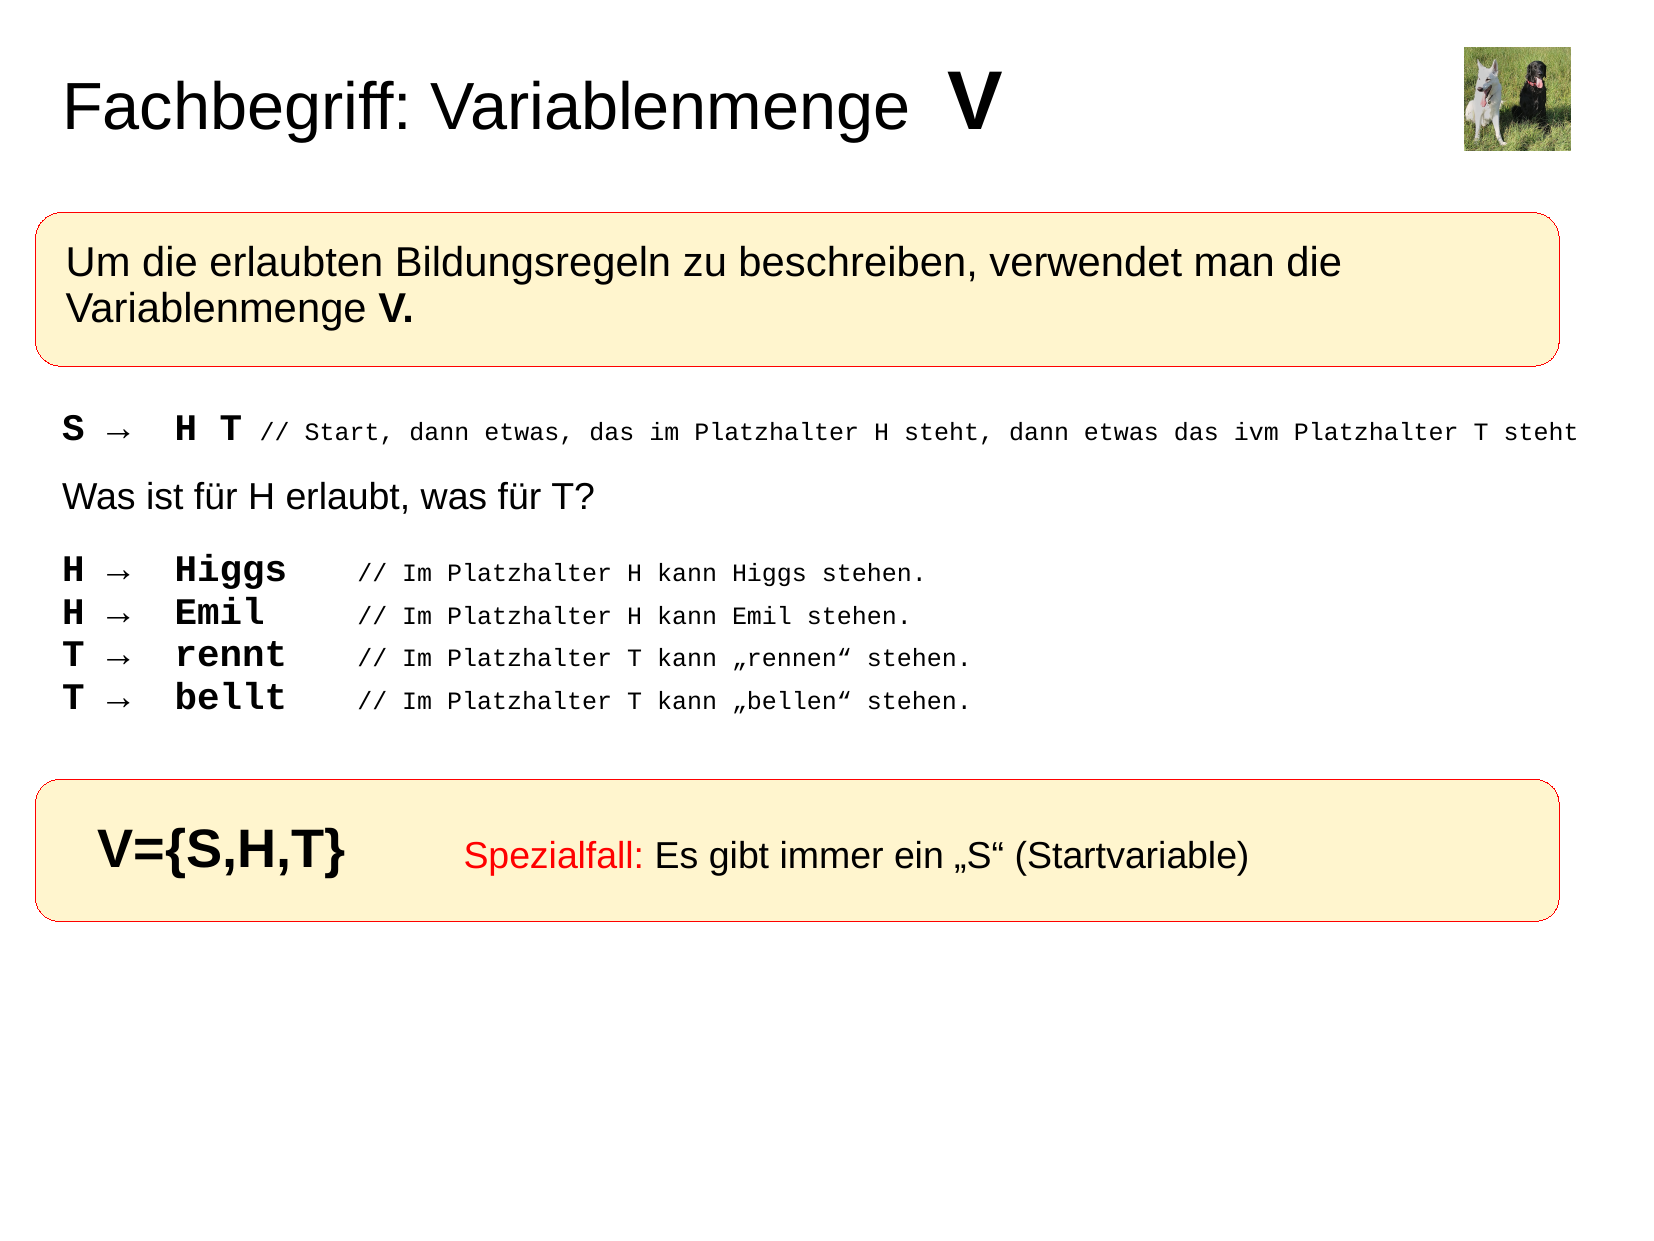

Fachbegriff: Variablenmenge V
Um die erlaubten Bildungsregeln zu beschreiben, verwendet man die Variablenmenge V.
S → H T // Start, dann etwas, das im Platzhalter H steht, dann etwas das ivm Platzhalter T steht
Was ist für H erlaubt, was für T?
H → Higgs	// Im Platzhalter H kann Higgs stehen.
H → Emil 	// Im Platzhalter H kann Emil stehen.
T → rennt 	// Im Platzhalter T kann „rennen“ stehen.
T → bellt 	// Im Platzhalter T kann „bellen“ stehen.
V={S,H,T}
Spezialfall: Es gibt immer ein „S“ (Startvariable)